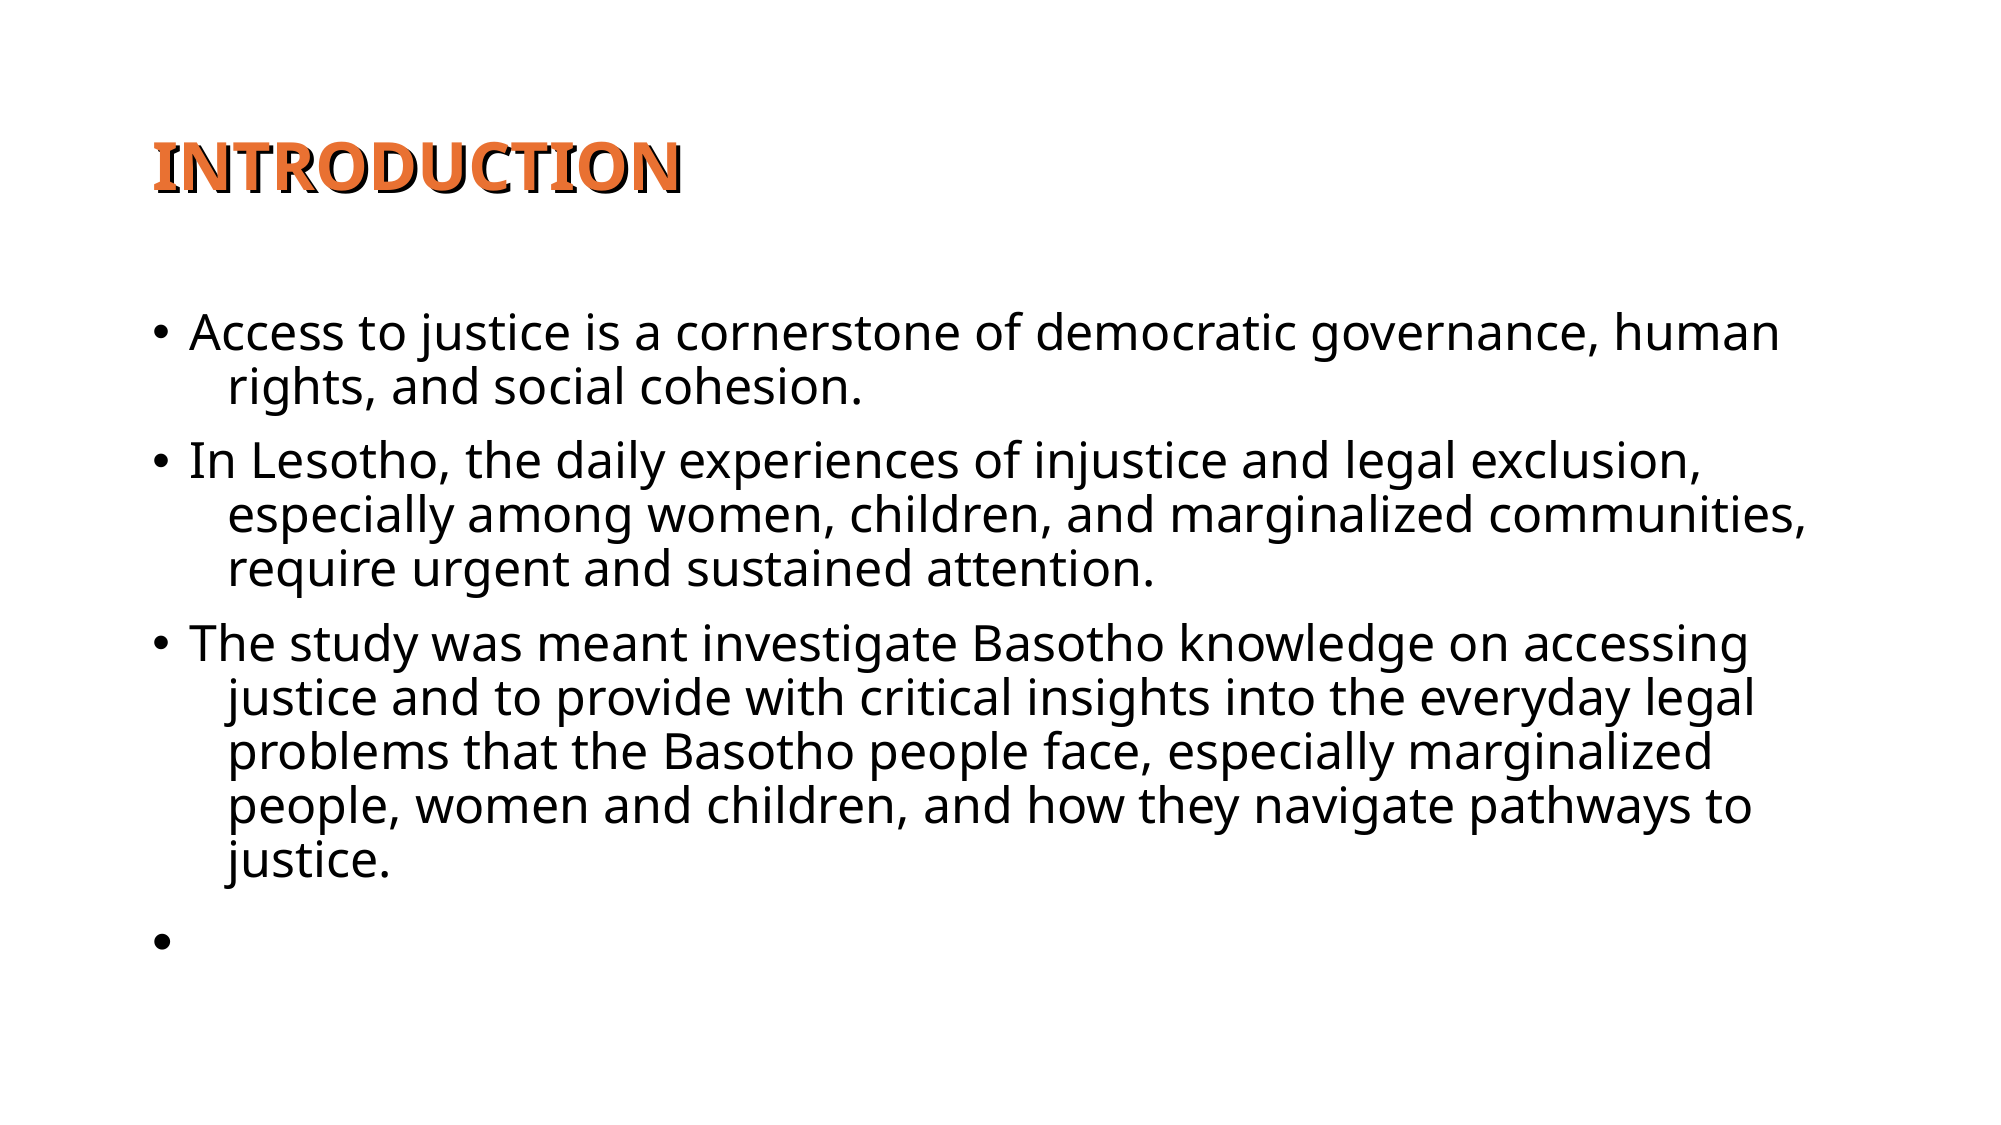

# INTRODUCTION
Access to justice is a cornerstone of democratic governance, human rights, and social cohesion.
In Lesotho, the daily experiences of injustice and legal exclusion, especially among women, children, and marginalized communities, require urgent and sustained attention.
The study was meant investigate Basotho knowledge on accessing justice and to provide with critical insights into the everyday legal problems that the Basotho people face, especially marginalized people, women and children, and how they navigate pathways to justice.